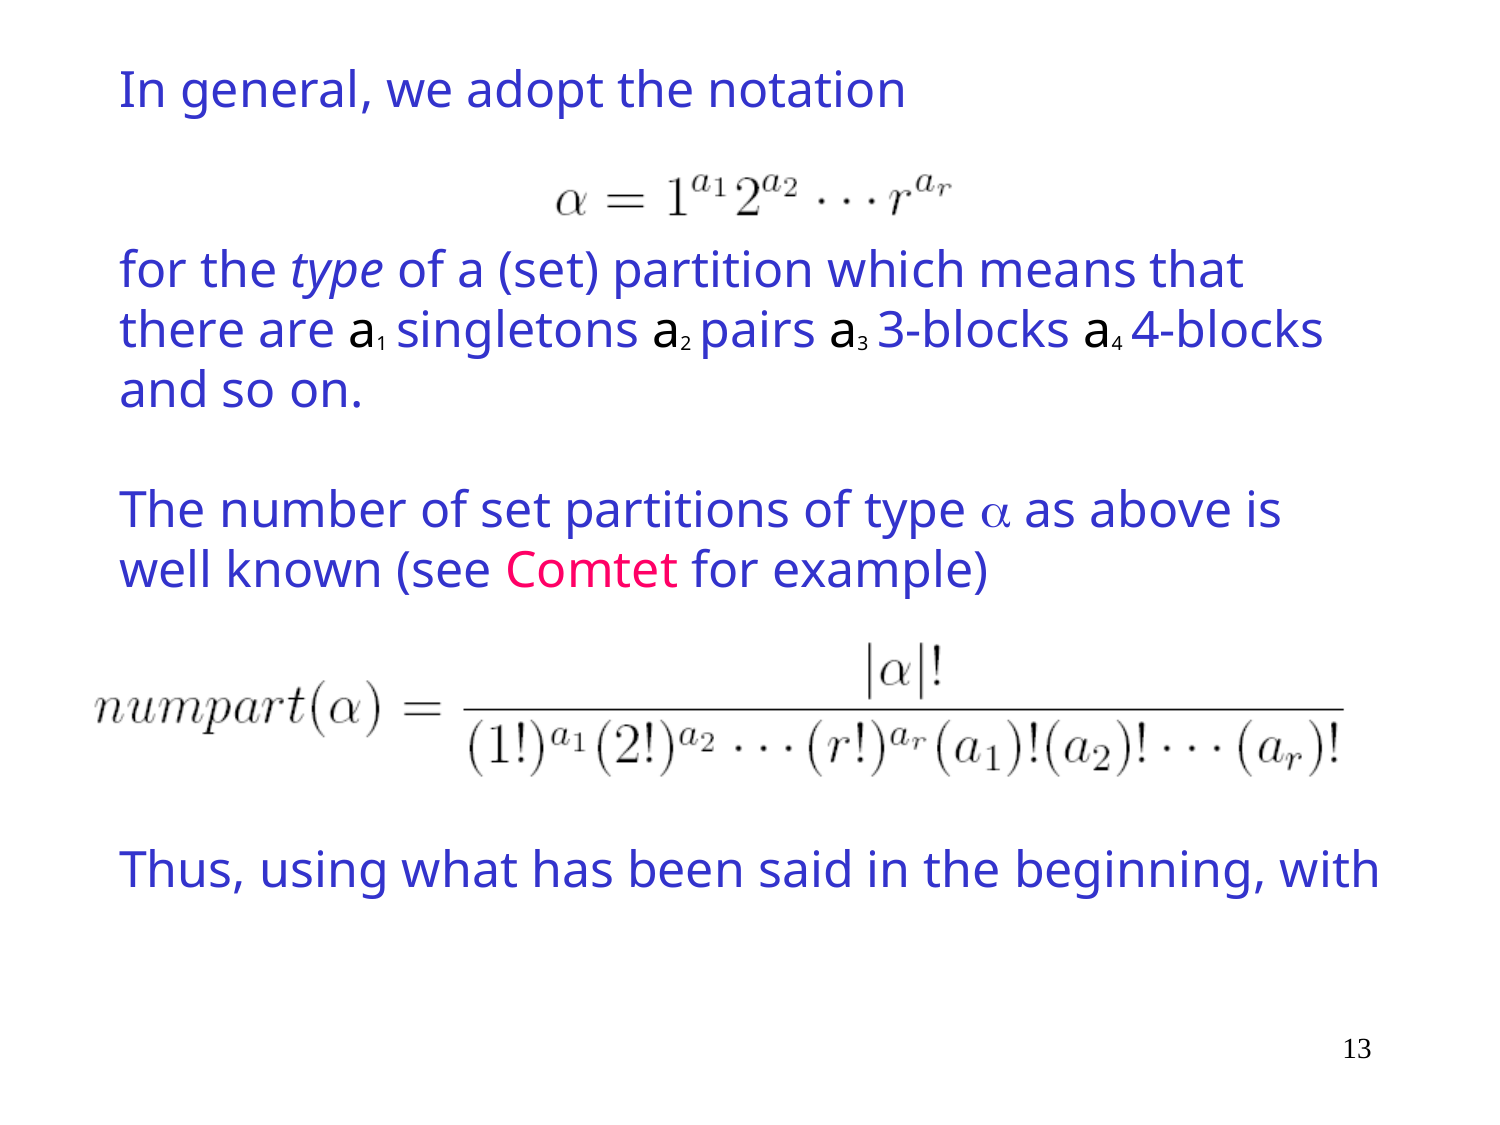

In general, we adopt the notation
for the type of a (set) partition which means that
there are a1 singletons a2 pairs a3 3-blocks a4 4-blocks
and so on.
The number of set partitions of type  as above is
well known (see Comtet for example)‏
Thus, using what has been said in the beginning, with
13